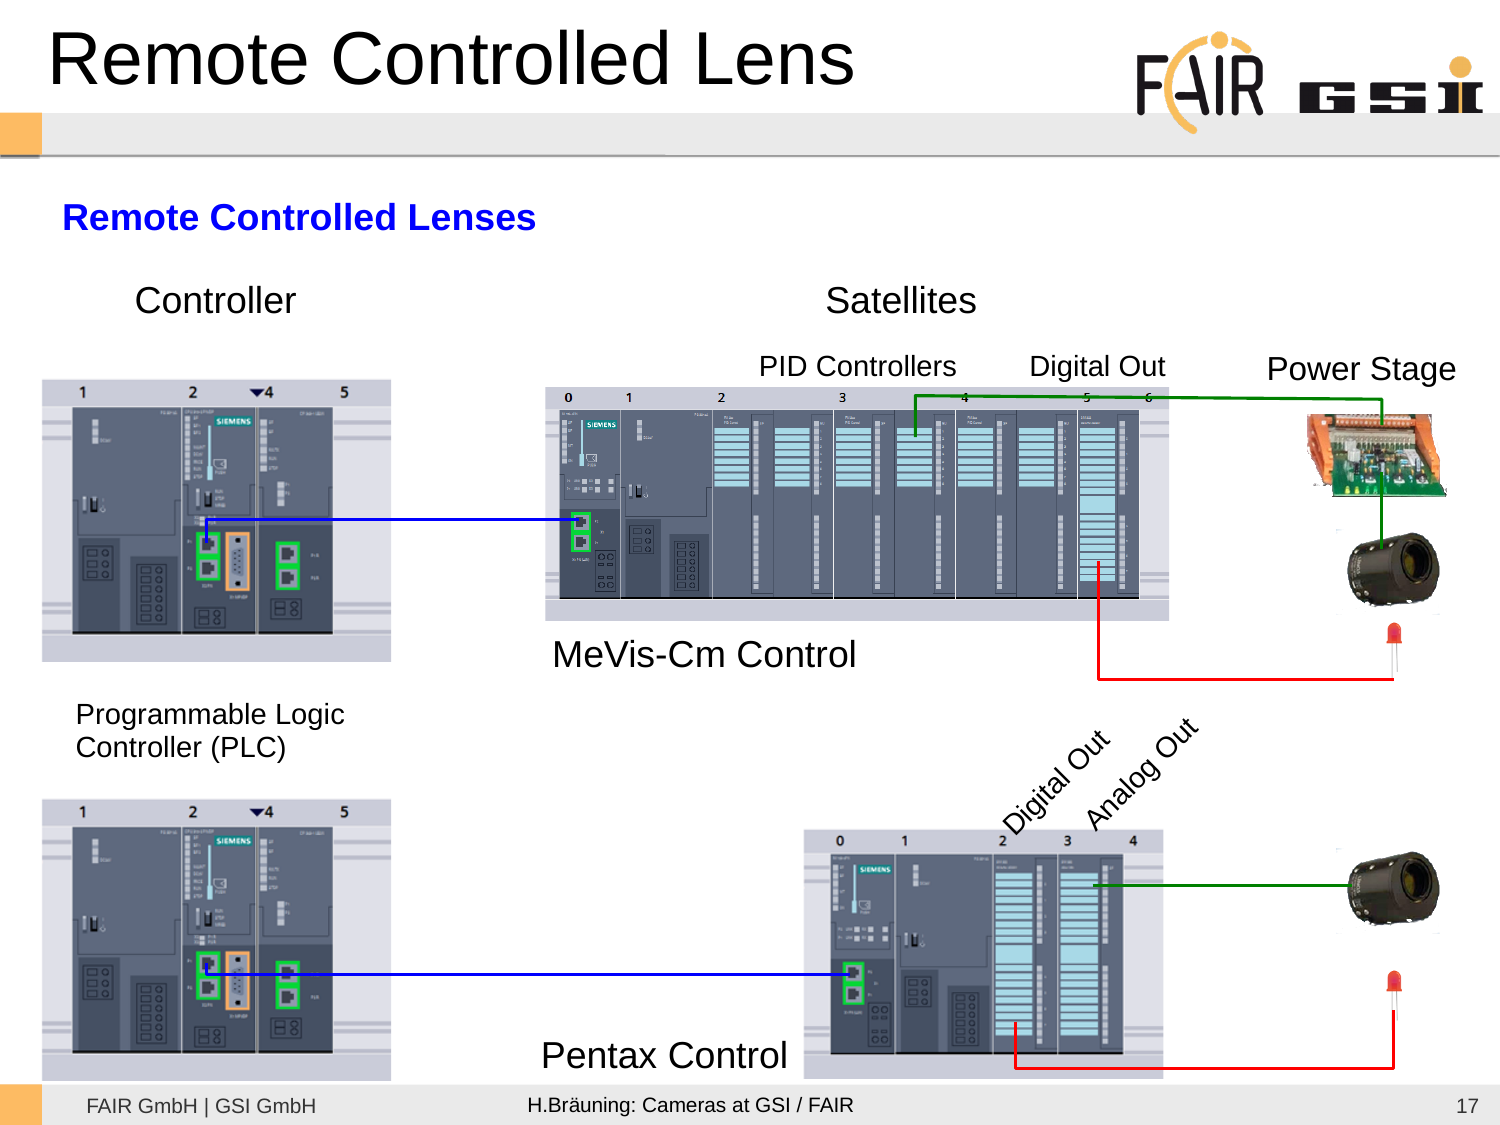

# Remote Controlled Lens
Remote Controlled Lenses
Controller
Satellites
Digital Out
Power Stage
PID Controllers
MeVis-Cm Control
Programmable Logic
Controller (PLC)
Analog Out
Digital Out
Pentax Control
17
Harald Bräuning / GSI